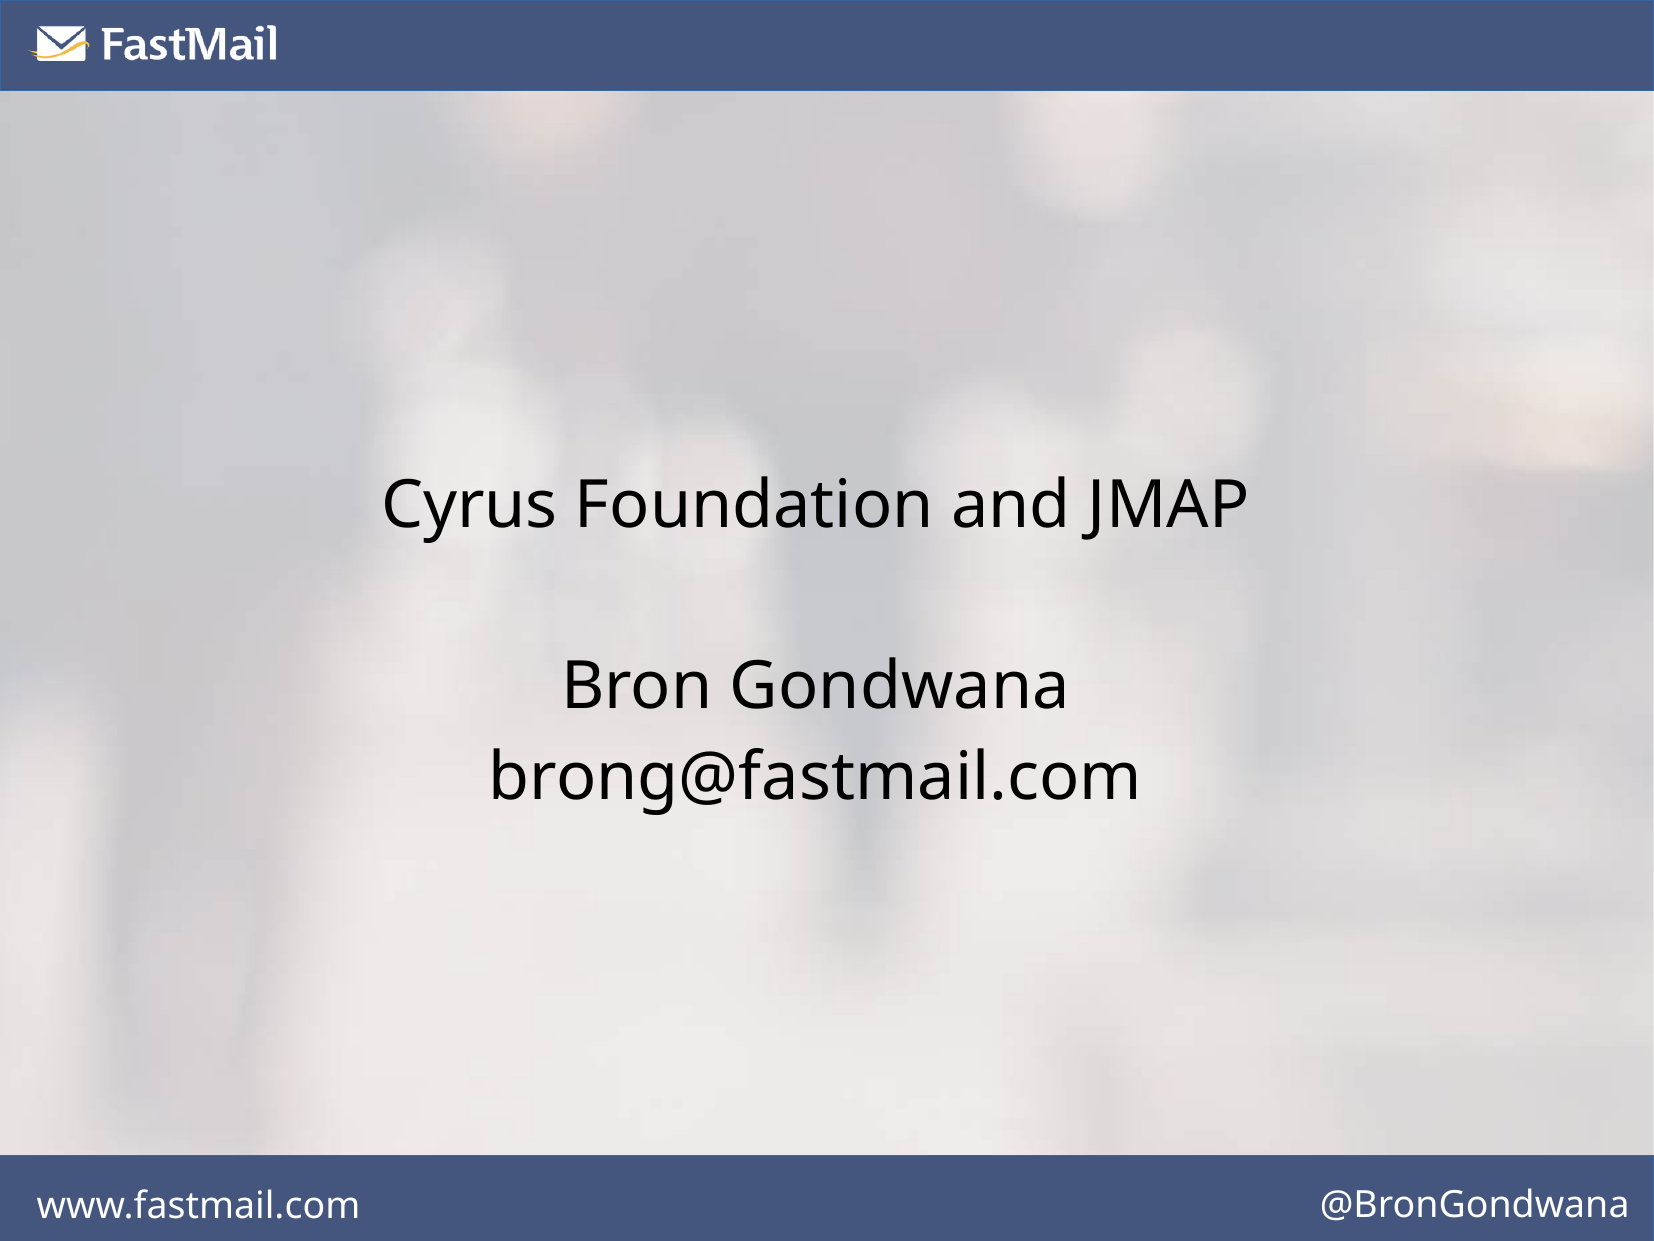

# Cyrus Foundation and JMAP
Bron Gondwana
brong@fastmail.com